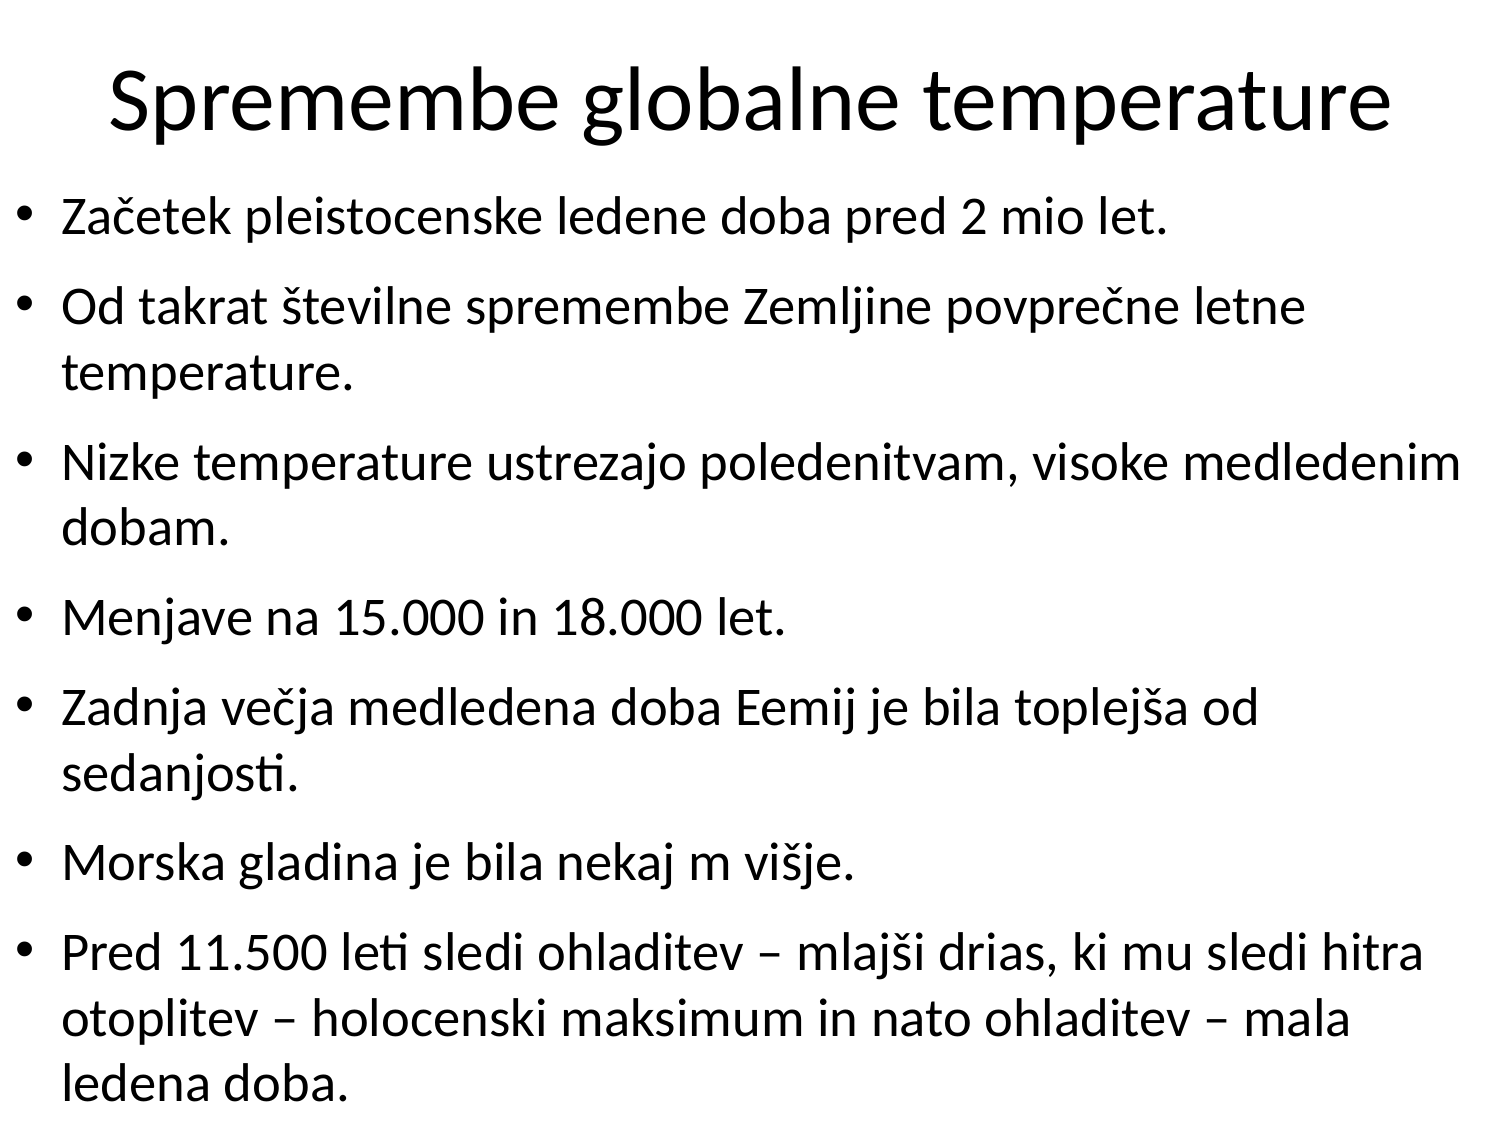

# Spremembe globalne temperature
Začetek pleistocenske ledene doba pred 2 mio let.
Od takrat številne spremembe Zemljine povprečne letne temperature.
Nizke temperature ustrezajo poledenitvam, visoke medledenim dobam.
Menjave na 15.000 in 18.000 let.
Zadnja večja medledena doba Eemij je bila toplejša od sedanjosti.
Morska gladina je bila nekaj m višje.
Pred 11.500 leti sledi ohladitev – mlajši drias, ki mu sledi hitra otoplitev – holocenski maksimum in nato ohladitev – mala ledena doba.